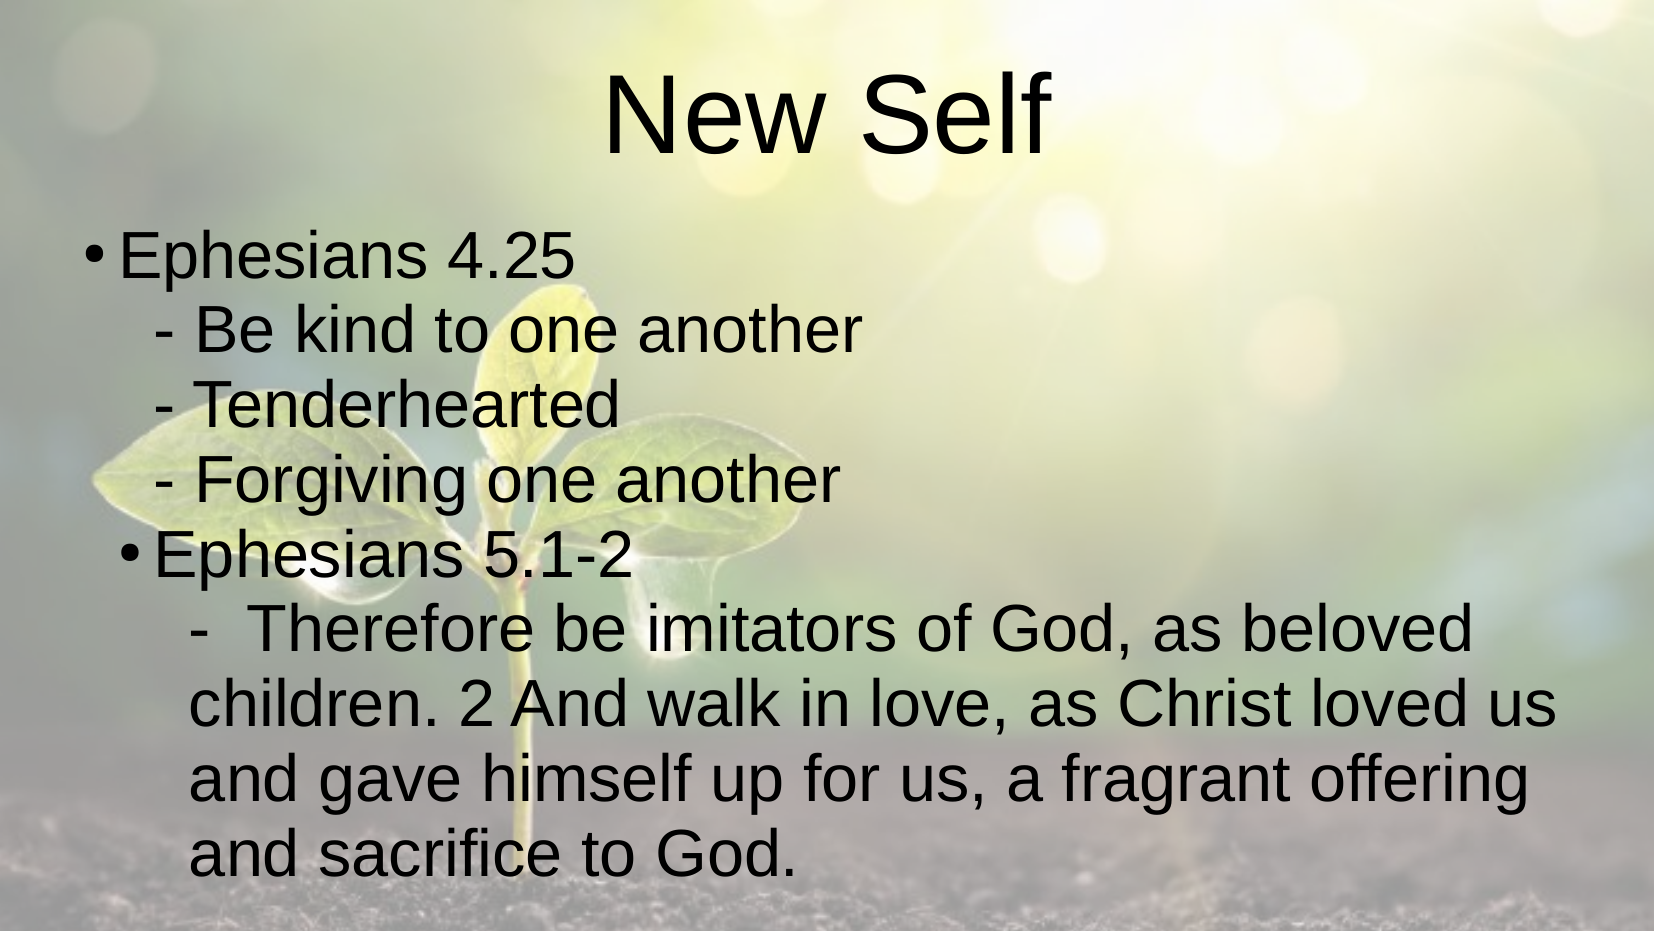

# New Self
Ephesians 4.25
- Be kind to one another
- Tenderhearted
- Forgiving one another
Ephesians 5.1-2
- Therefore be imitators of God, as beloved children. 2 And walk in love, as Christ loved us and gave himself up for us, a fragrant offering and sacrifice to God.